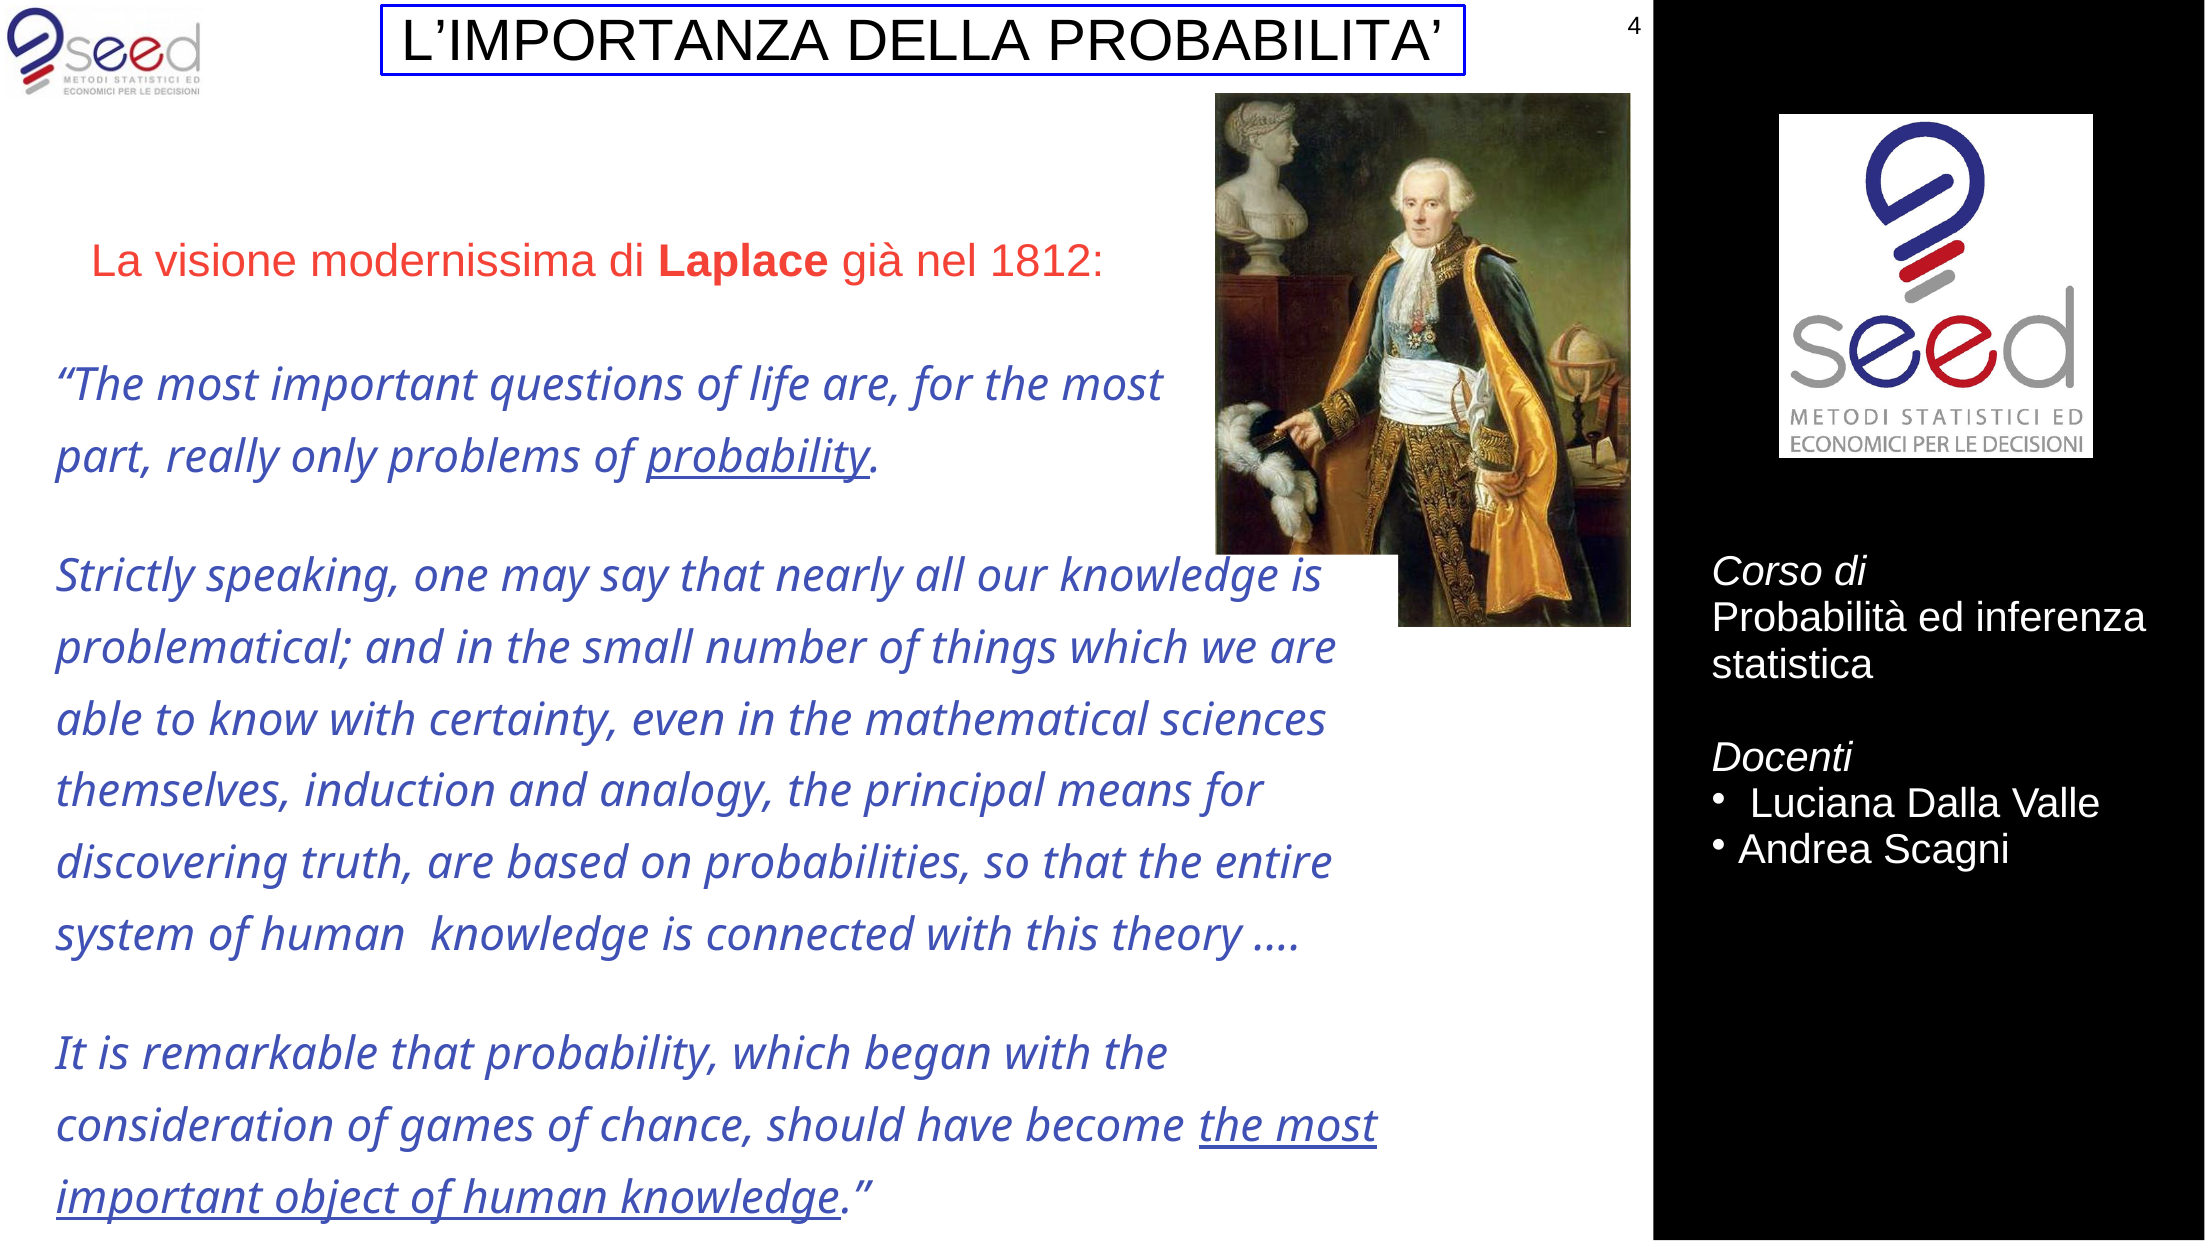

L’IMPORTANZA DELLA PROBABILITA’
La visione modernissima di Laplace già nel 1812:
“The most important questions of life are, for the most part, really only problems of probability.
Strictly speaking, one may say that nearly all our knowledge is problematical; and in the small number of things which we are able to know with certainty, even in the mathematical sciences themselves, induction and analogy, the principal means for discovering truth, are based on probabilities, so that the entire system of human knowledge is connected with this theory ....
It is remarkable that probability, which began with the consideration of games of chance, should have become the most important object of human knowledge.”